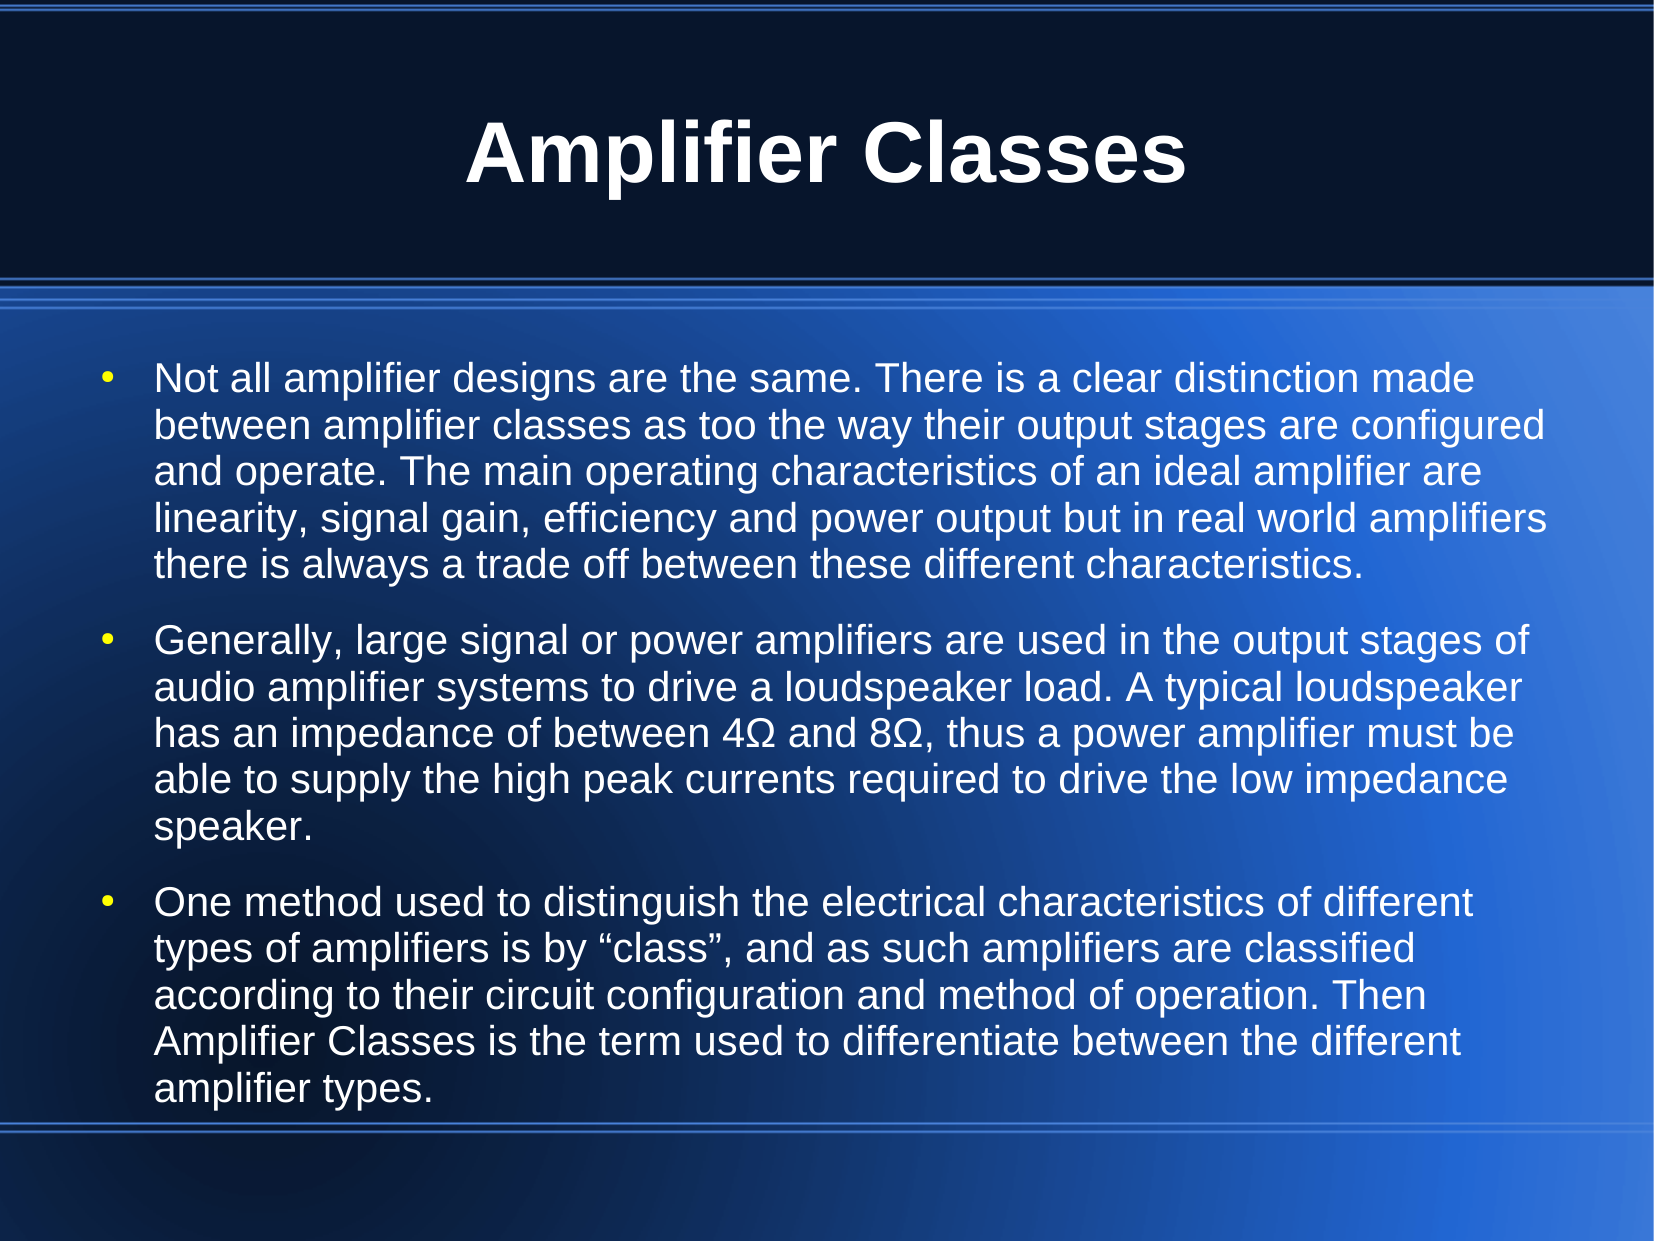

# Amplifier Classes
Not all amplifier designs are the same. There is a clear distinction made between amplifier classes as too the way their output stages are configured and operate. The main operating characteristics of an ideal amplifier are linearity, signal gain, efficiency and power output but in real world amplifiers there is always a trade off between these different characteristics.
Generally, large signal or power amplifiers are used in the output stages of audio amplifier systems to drive a loudspeaker load. A typical loudspeaker has an impedance of between 4Ω and 8Ω, thus a power amplifier must be able to supply the high peak currents required to drive the low impedance speaker.
One method used to distinguish the electrical characteristics of different types of amplifiers is by “class”, and as such amplifiers are classified according to their circuit configuration and method of operation. Then Amplifier Classes is the term used to differentiate between the different amplifier types.